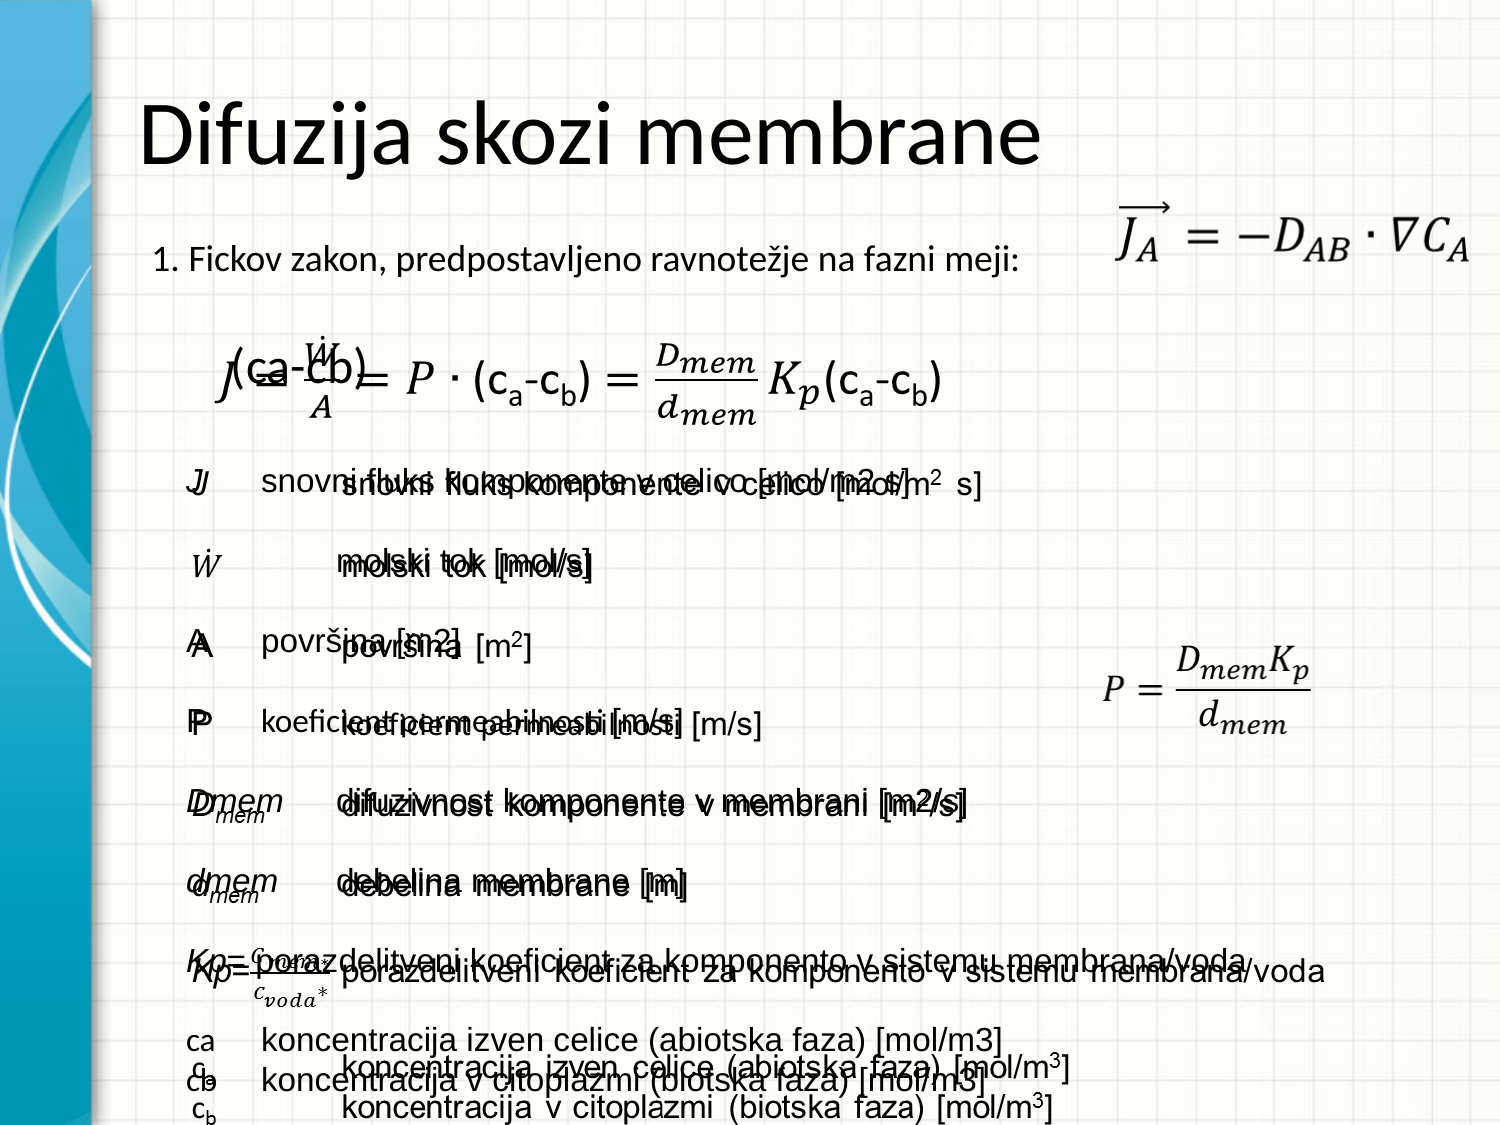

# Difuzija skozi membrane
1. Fickov zakon, predpostavljeno ravnotežje na fazni meji:
 (ca-cb)
J	snovni fluks komponente v celico [mol/m2 s]
 	molski tok [mol/s]
A	površina [m2]
P 	koeficient permeabilnosti [m/s]
Dmem	difuzivnost komponente v membrani [m2/s]
dmem 	debelina membrane [m]
Kp= porazdelitveni koeficient za komponento v sistemu membrana/voda
ca 	koncentracija izven celice (abiotska faza) [mol/m3]
cb 	koncentracija v citoplazmi (biotska faza) [mol/m3]